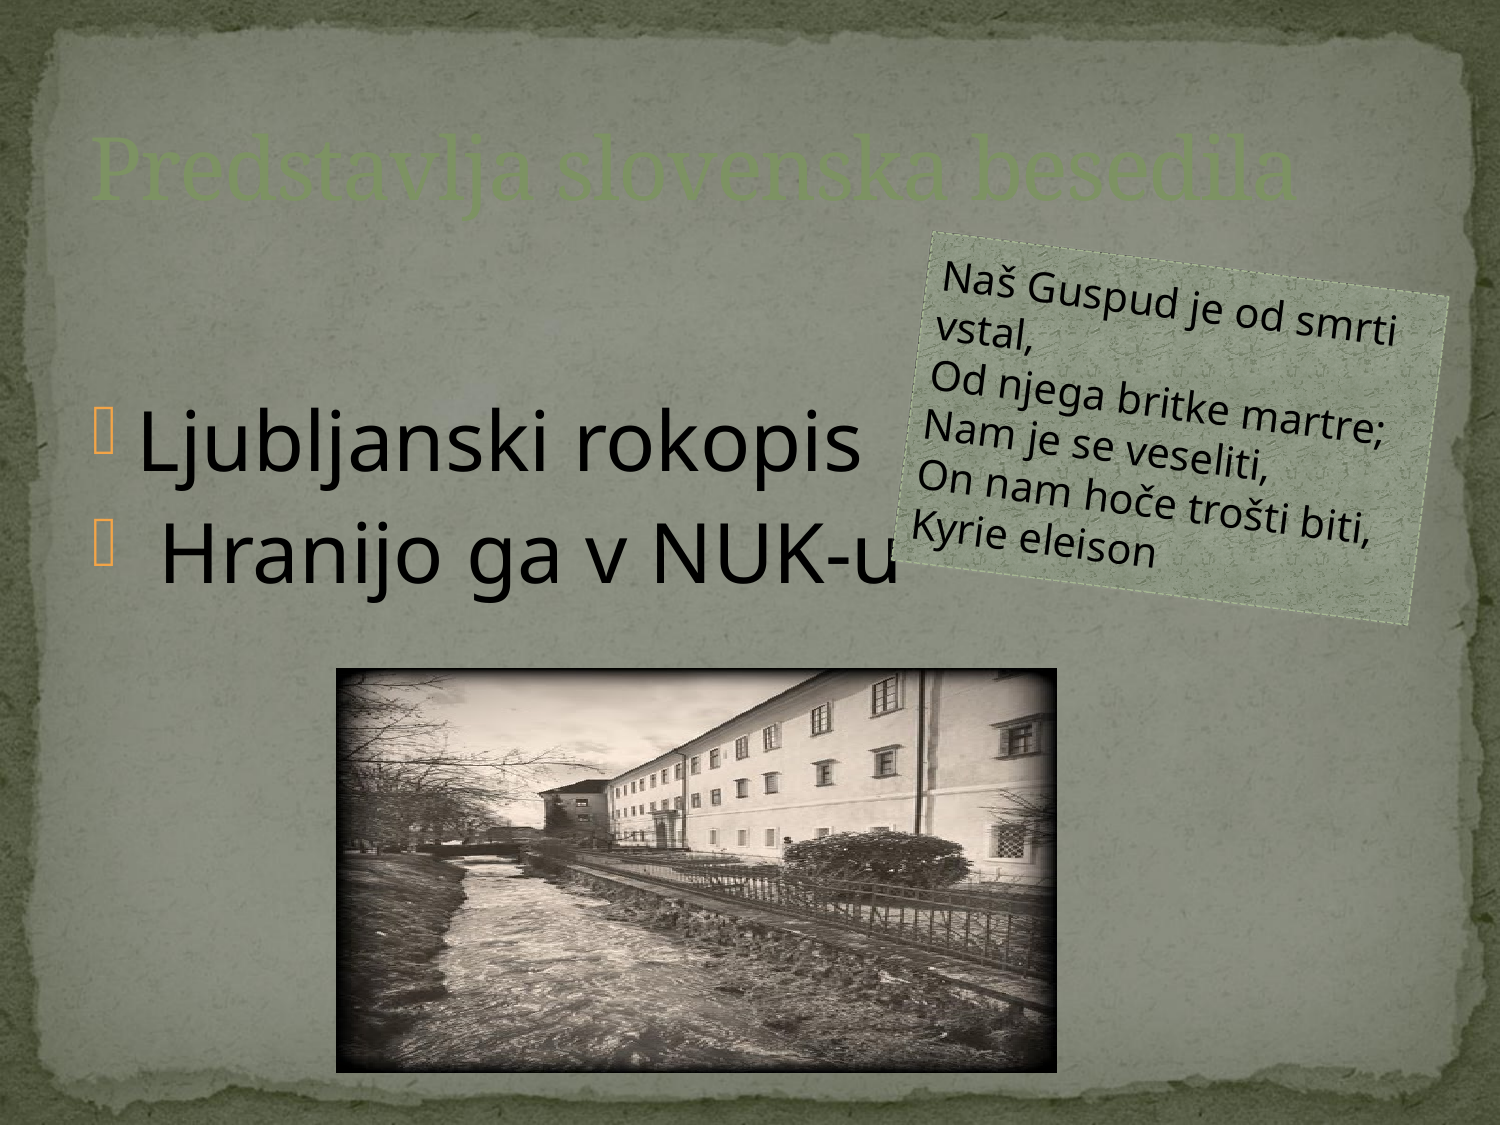

Predstavlja slovenska besedila
Naš Guspud je od smrti vstal,
Od njega britke martre;
Nam je se veseliti,
On nam hoče trošti biti, Kyrie eleison
# Ljubljanski rokopis
 Hranijo ga v NUK-u